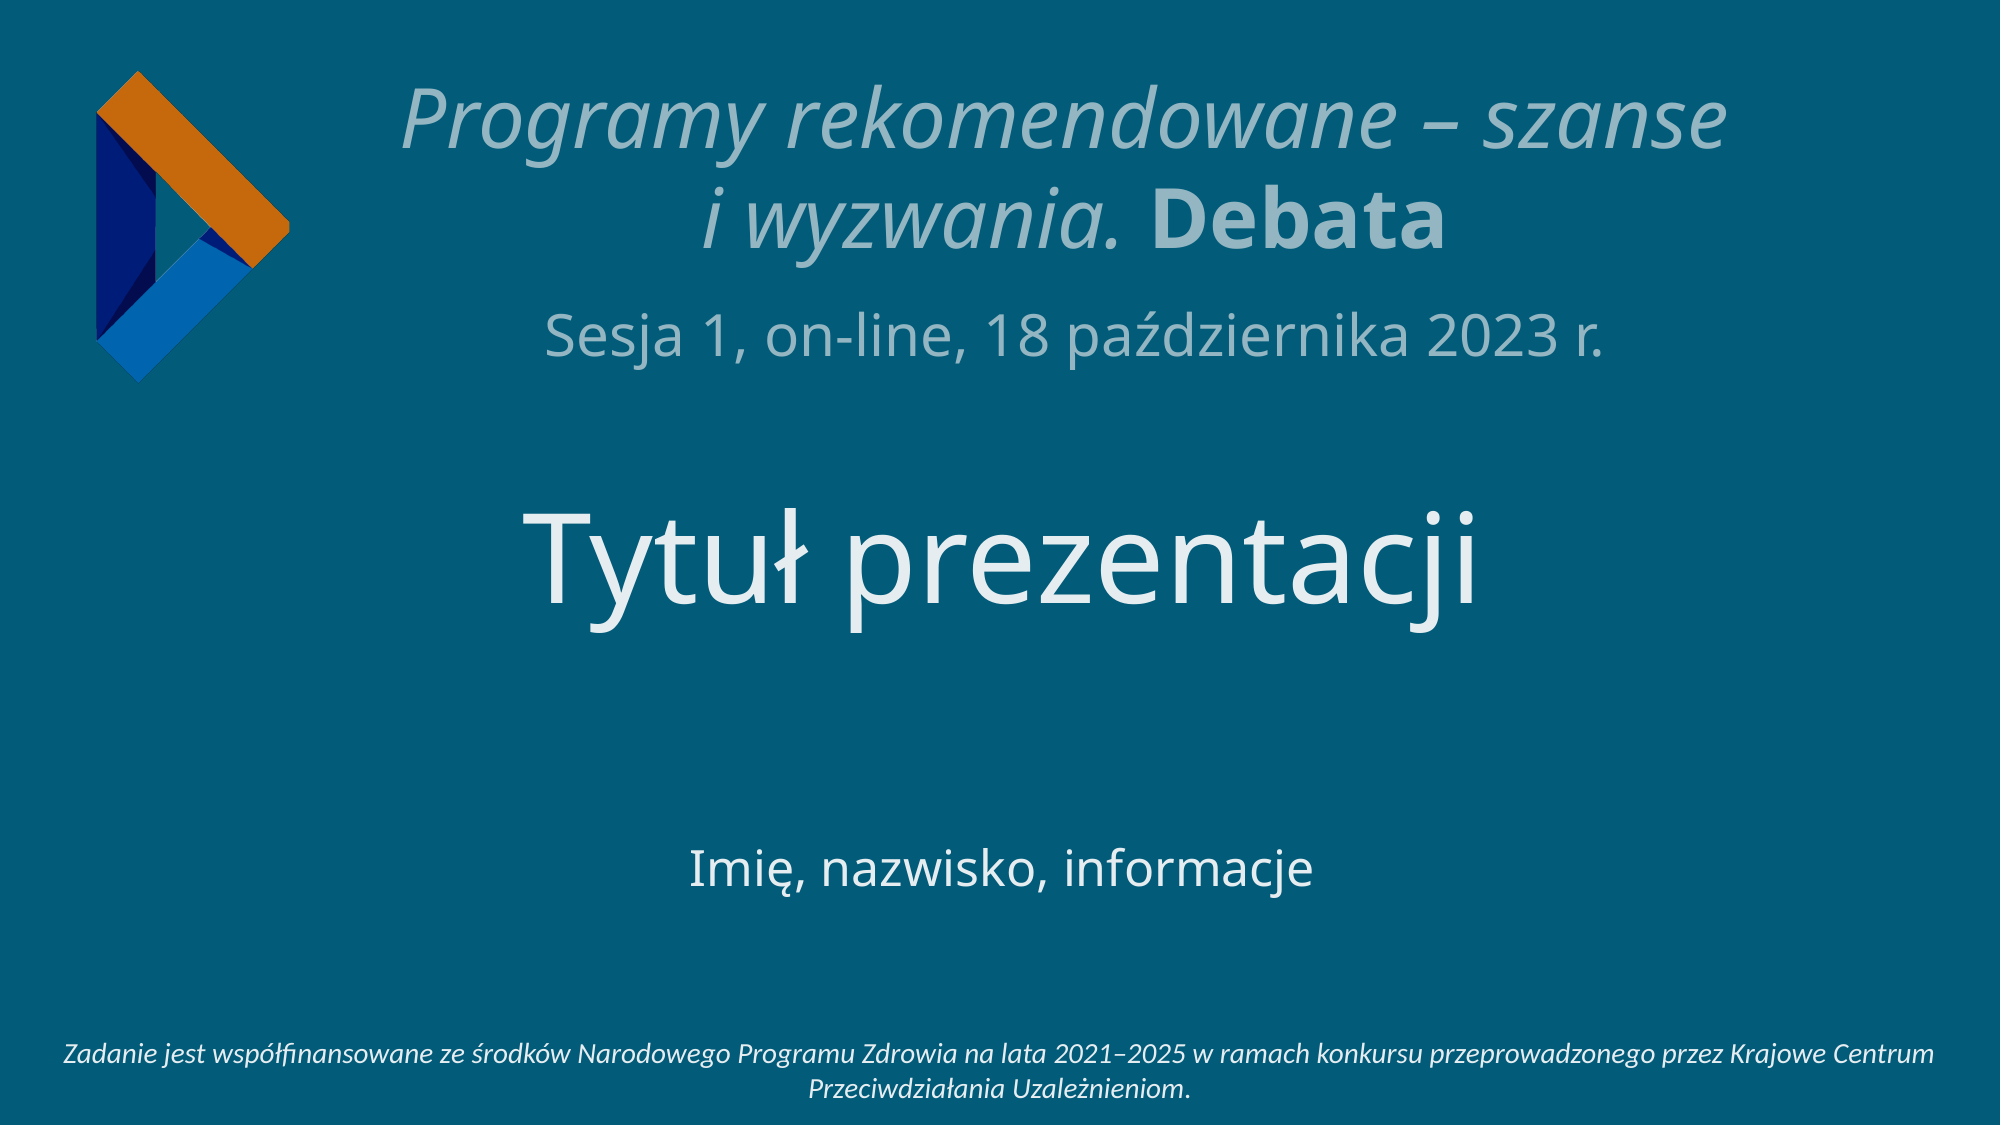

Programy rekomendowane – szanse
i wyzwania. Debata
Sesja 1, on-line, 18 października 2023 r.
Tytuł prezentacji
Imię, nazwisko, informacje
Zadanie jest współfinansowane ze środków Narodowego Programu Zdrowia na lata 2021–2025 w ramach konkursu przeprowadzonego przez Krajowe Centrum Przeciwdziałania Uzależnieniom.